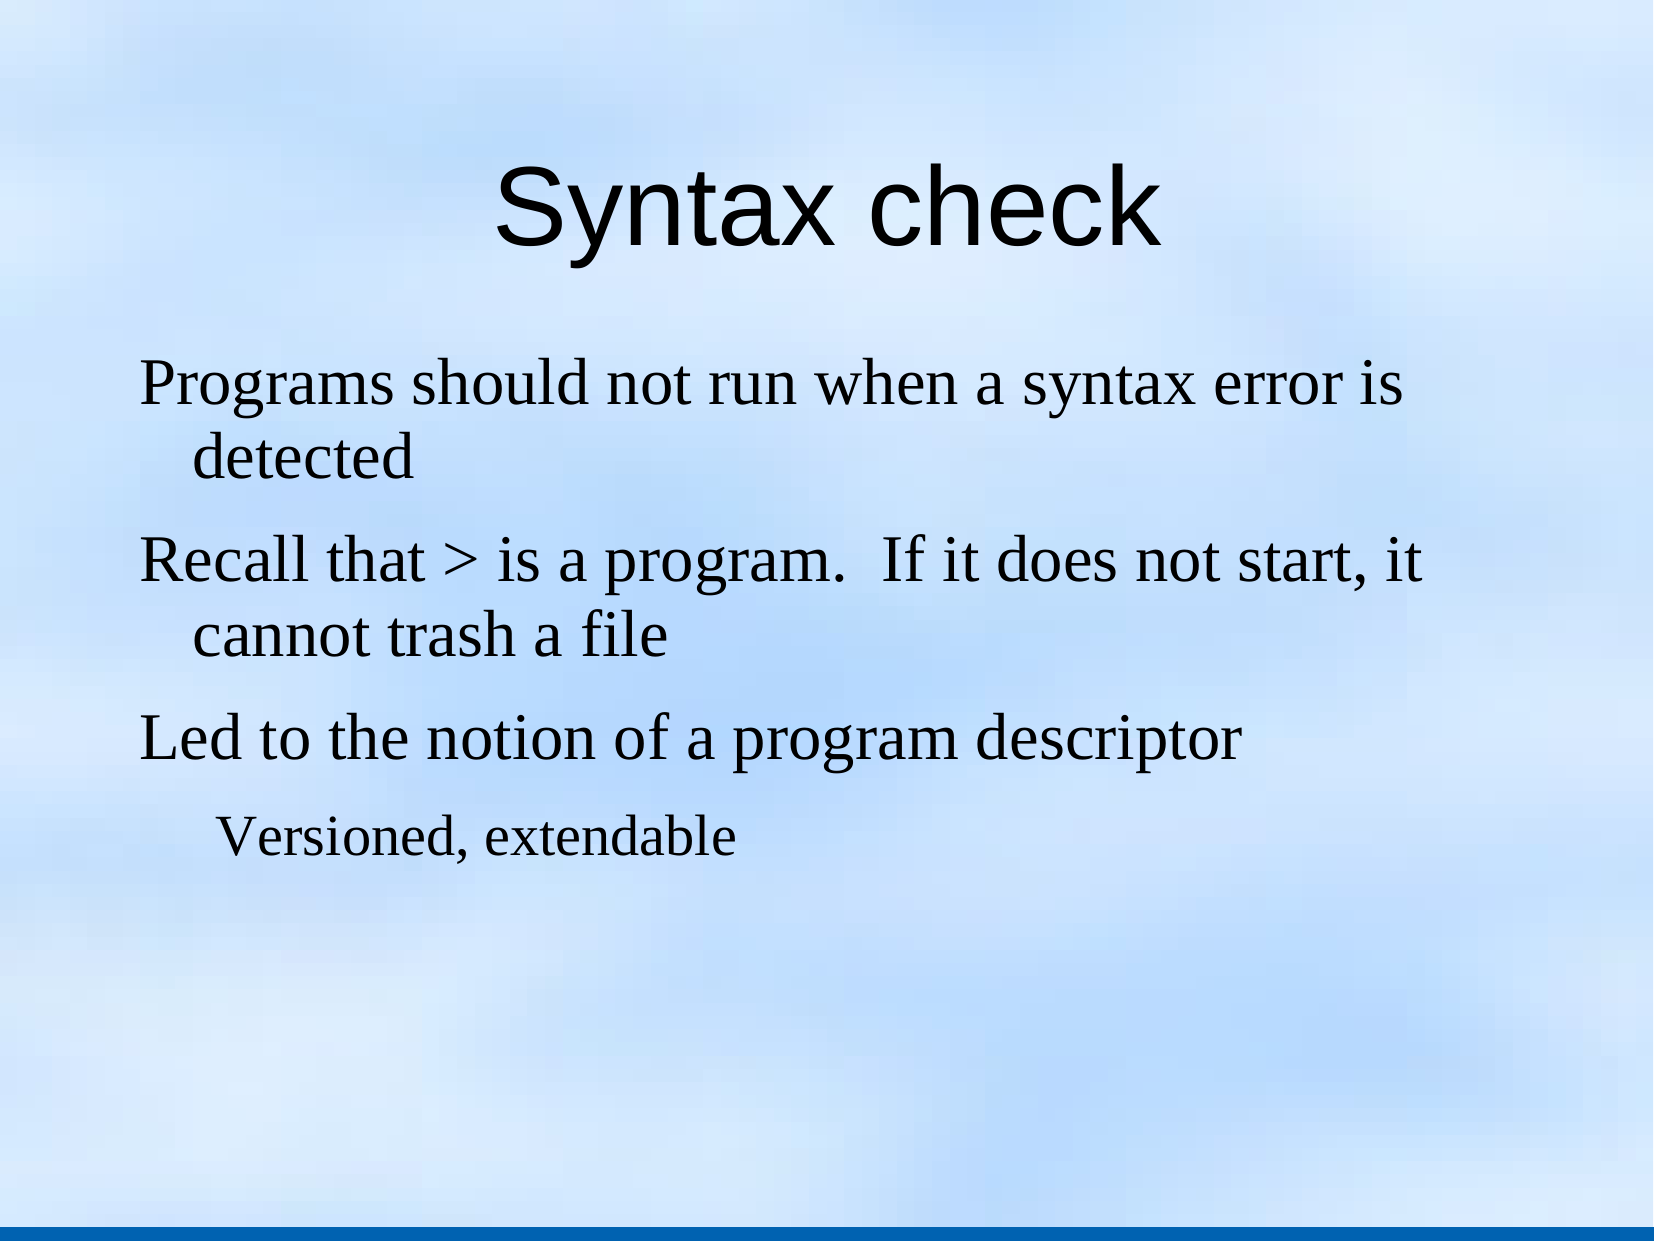

# Syntax check
Programs should not run when a syntax error is detected
Recall that > is a program. If it does not start, it cannot trash a file
Led to the notion of a program descriptor
Versioned, extendable